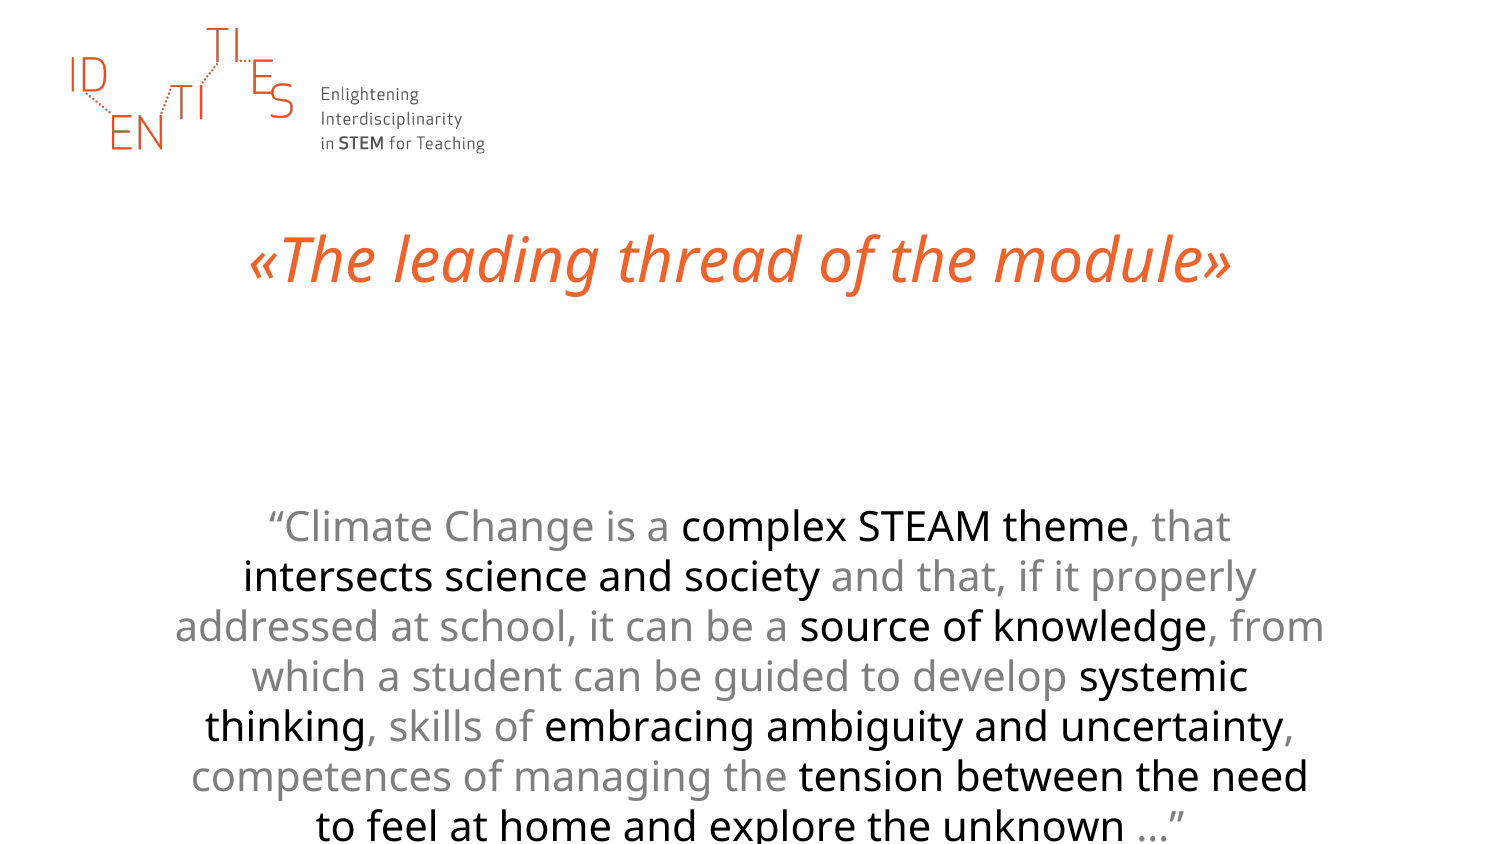

«The leading thread of the module»
# “Climate Change is a complex STEAM theme, that intersects science and society and that, if it properly addressed at school, it can be a source of knowledge, from which a student can be guided to develop systemic thinking, skills of embracing ambiguity and uncertainty, competences of managing the tension between the need to feel at home and explore the unknown …”